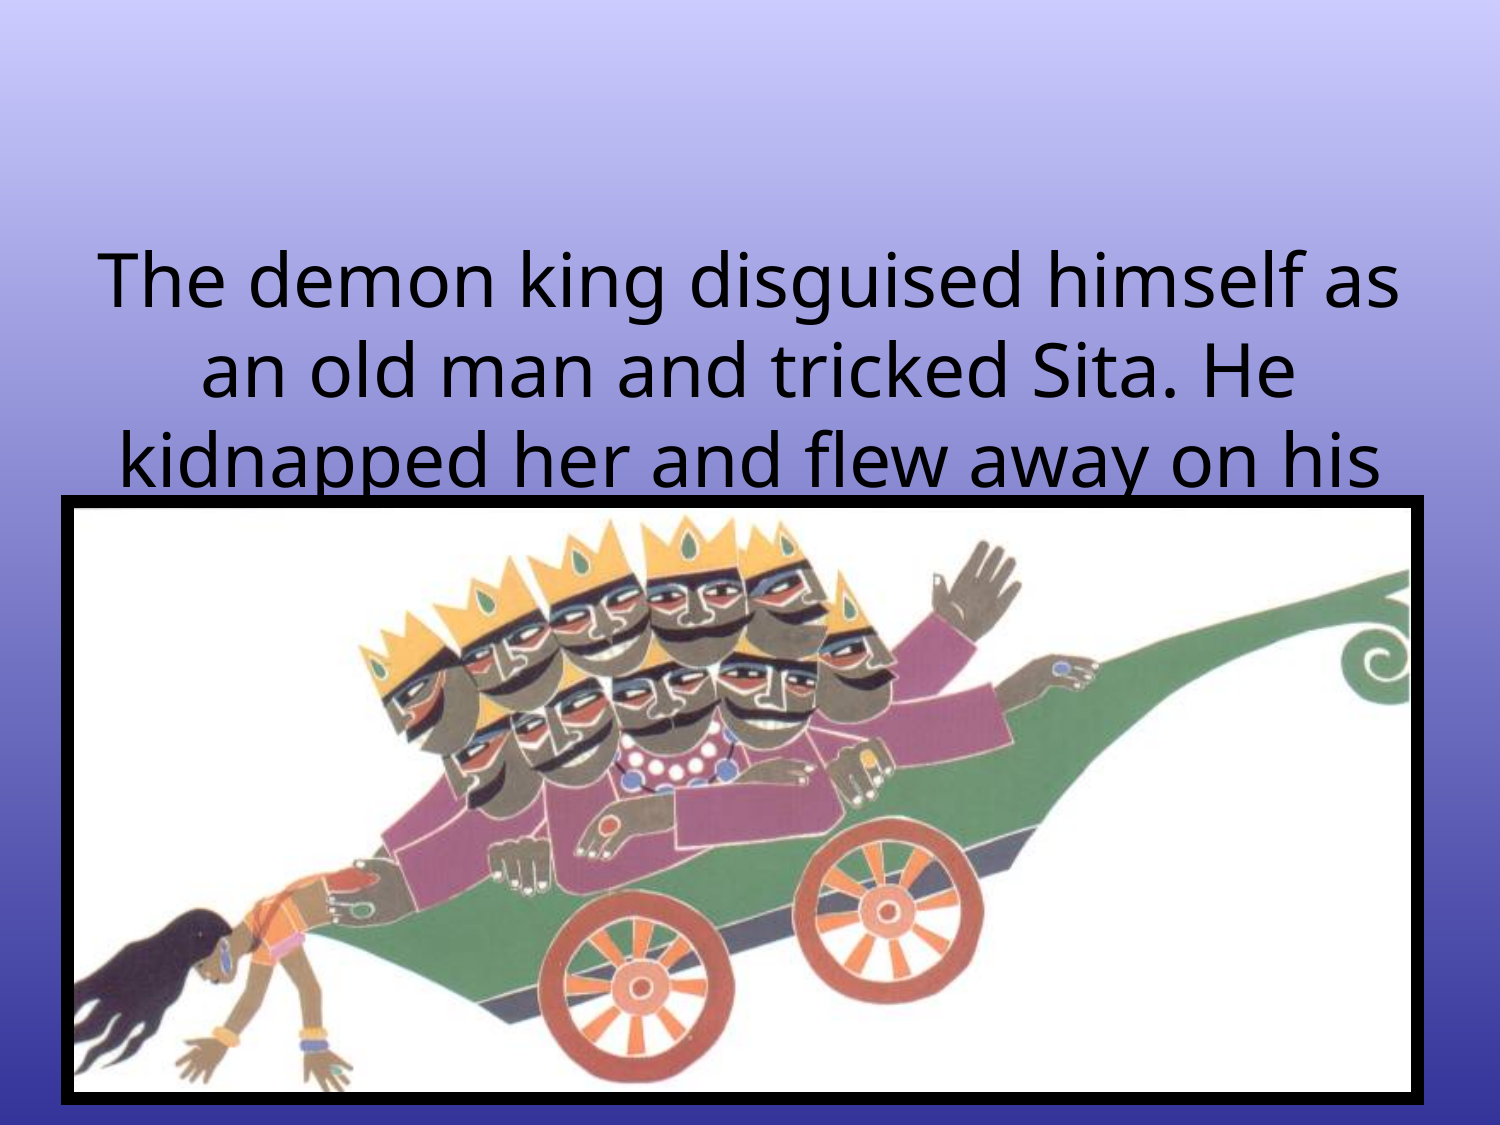

The demon king disguised himself as an old man and tricked Sita. He kidnapped her and flew away on his chariot back to his island, Lanka.